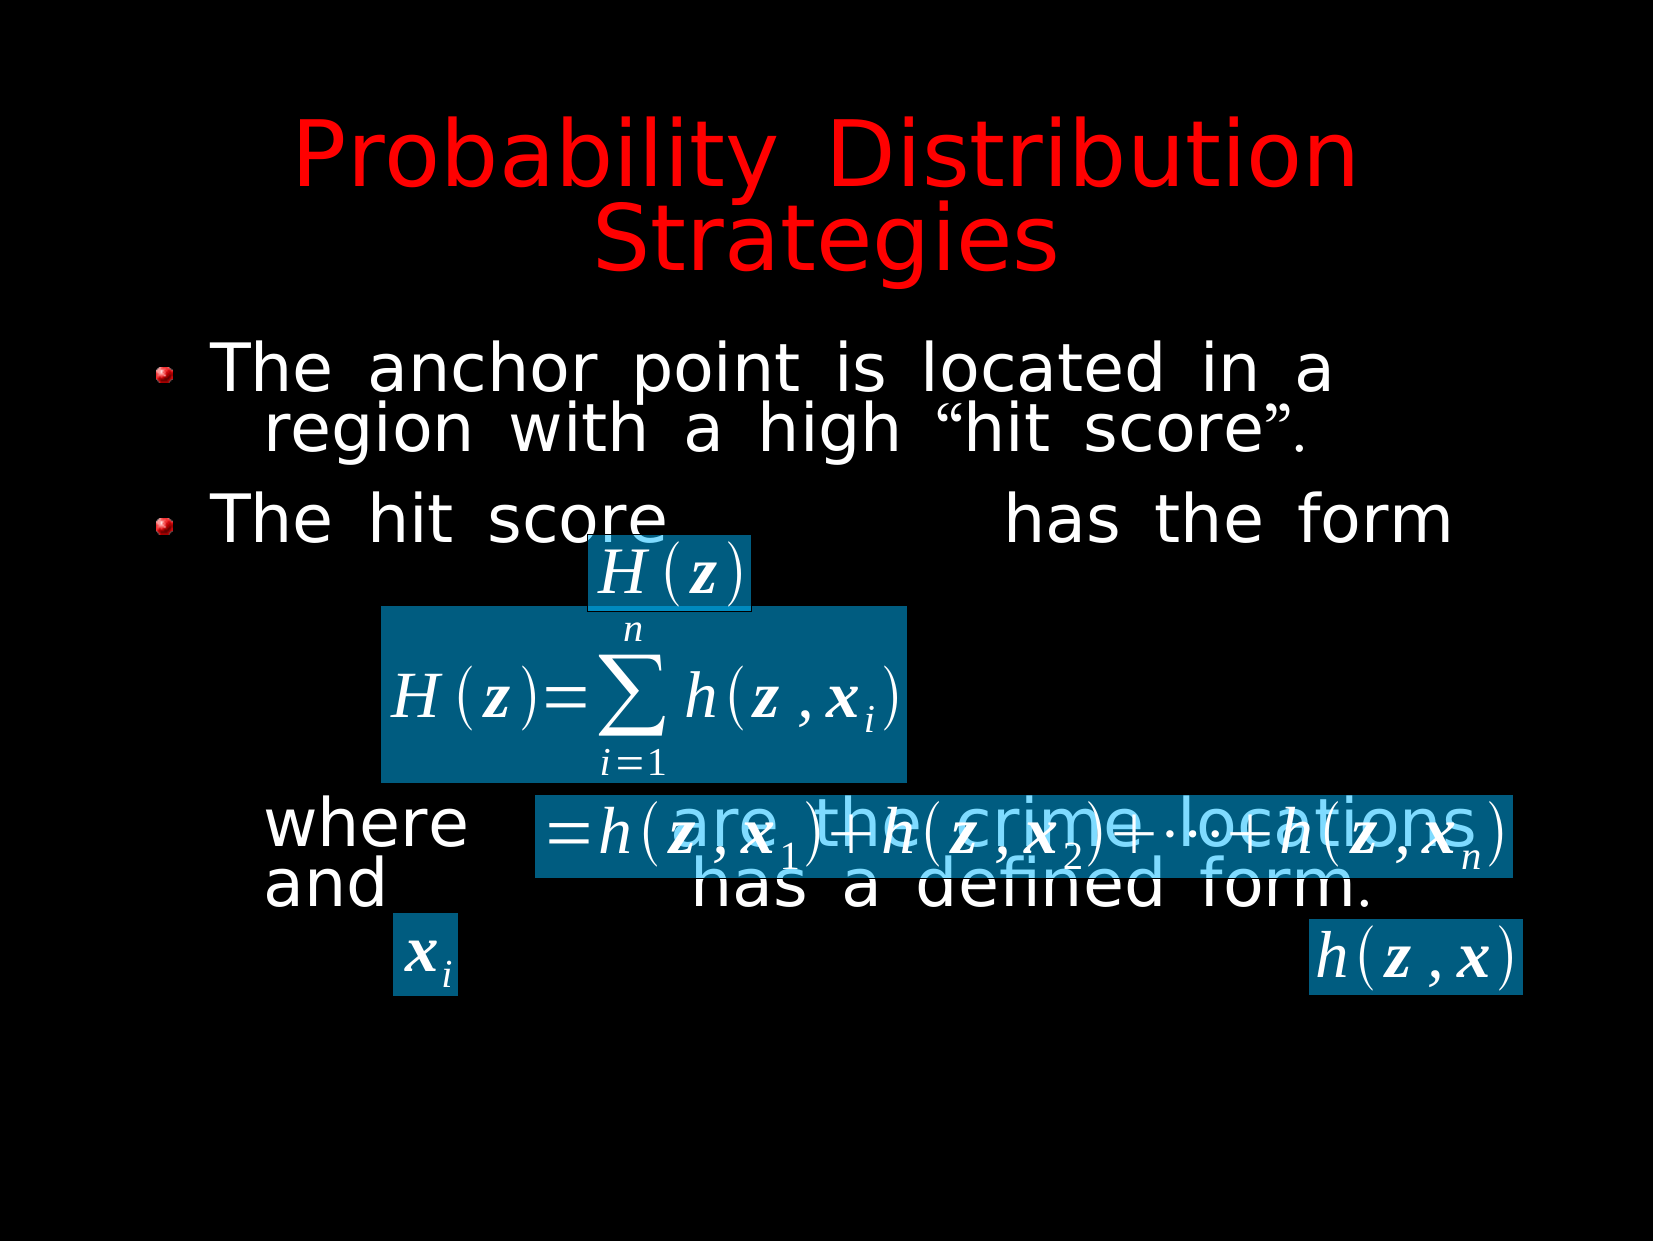

# Probability Distribution Strategies
The anchor point is located in a region with a high “hit score”.
The hit score has the form
where are the crime locations and has a defined form.